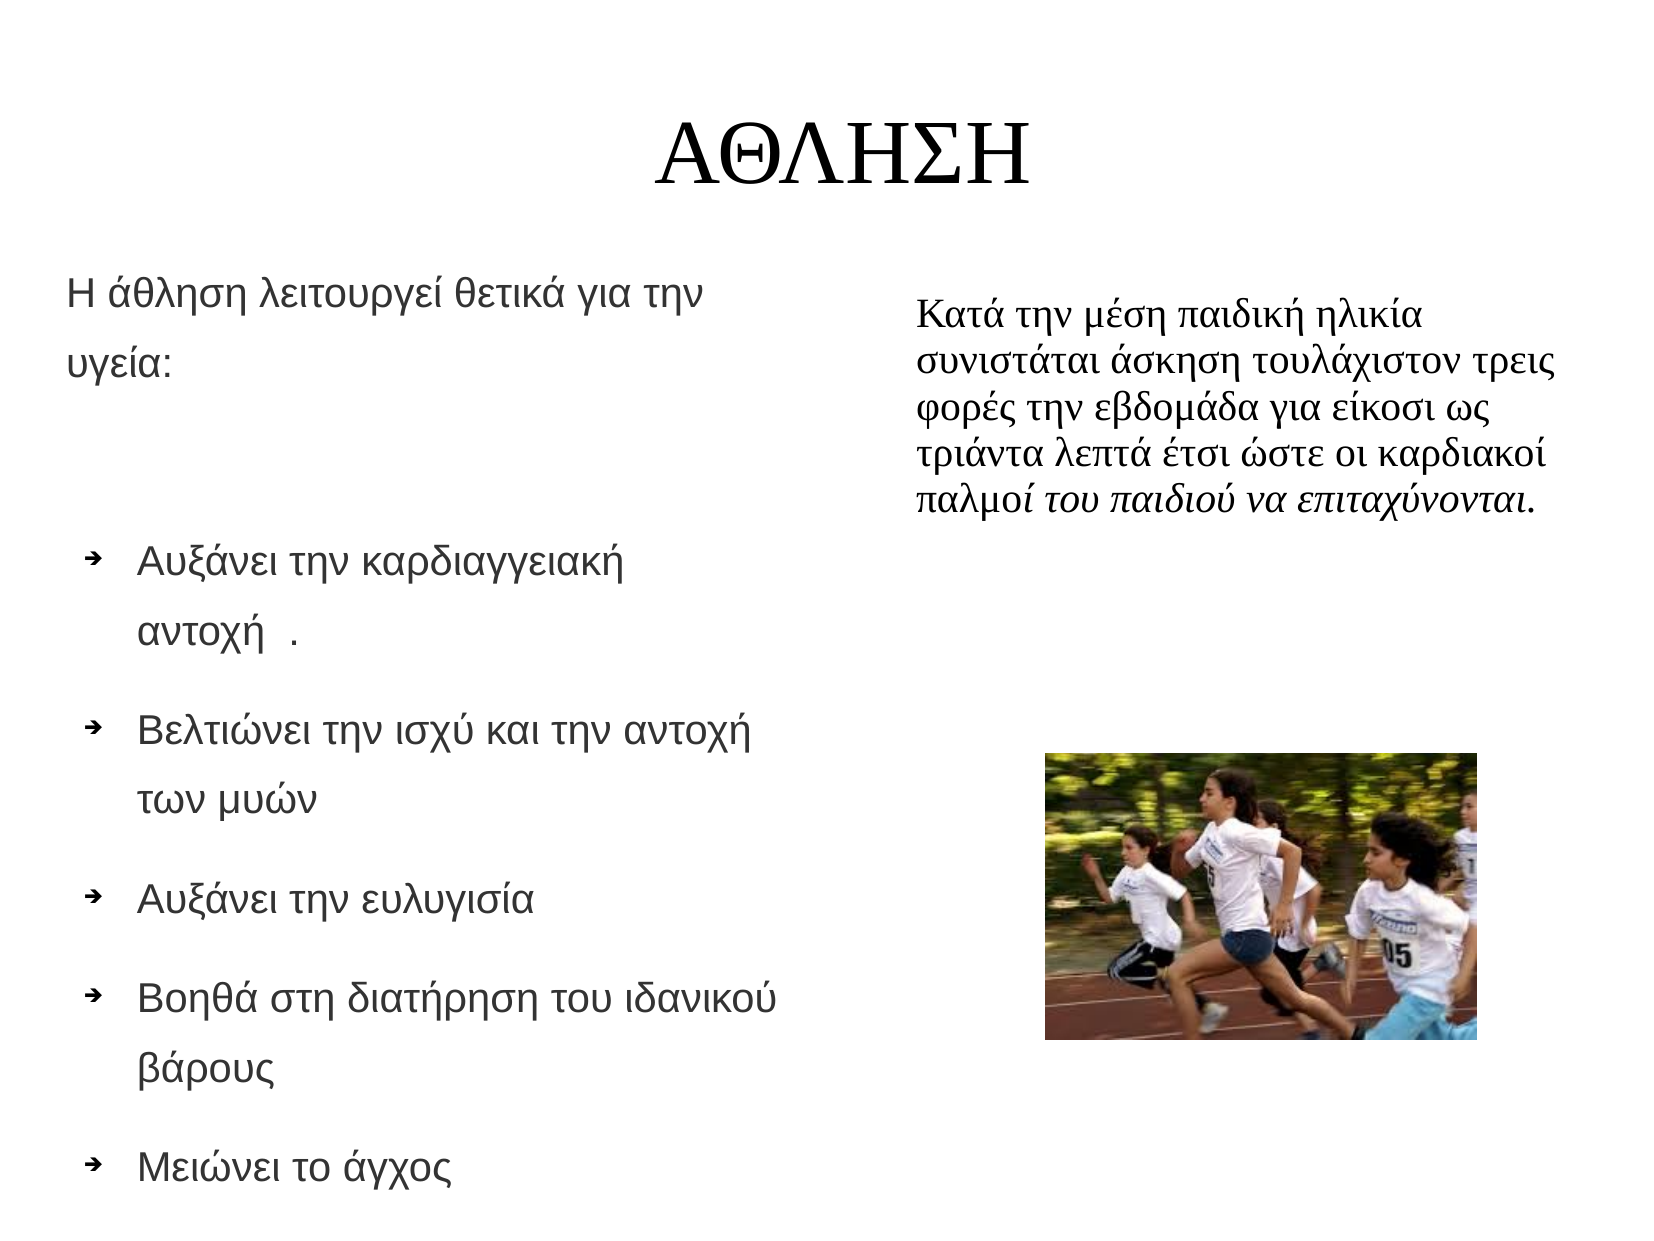

# ΑΘΛΗΣΗ
Η άθληση λειτουργεί θετικά για την υγεία:
Αυξάνει την καρδιαγγειακή αντοχή .
Βελτιώνει την ισχύ και την αντοχή των μυών
Αυξάνει την ευλυγισία
Βοηθά στη διατήρηση του ιδανικού βάρους
Μειώνει το άγχος
Κατά την μέση παιδική ηλικία συνιστάται άσκηση τουλάχιστον τρεις φορές την εβδομάδα για είκοσι ως τριάντα λεπτά έτσι ώστε οι καρδιακοί παλμοί του παιδιού να επιταχύνονται.